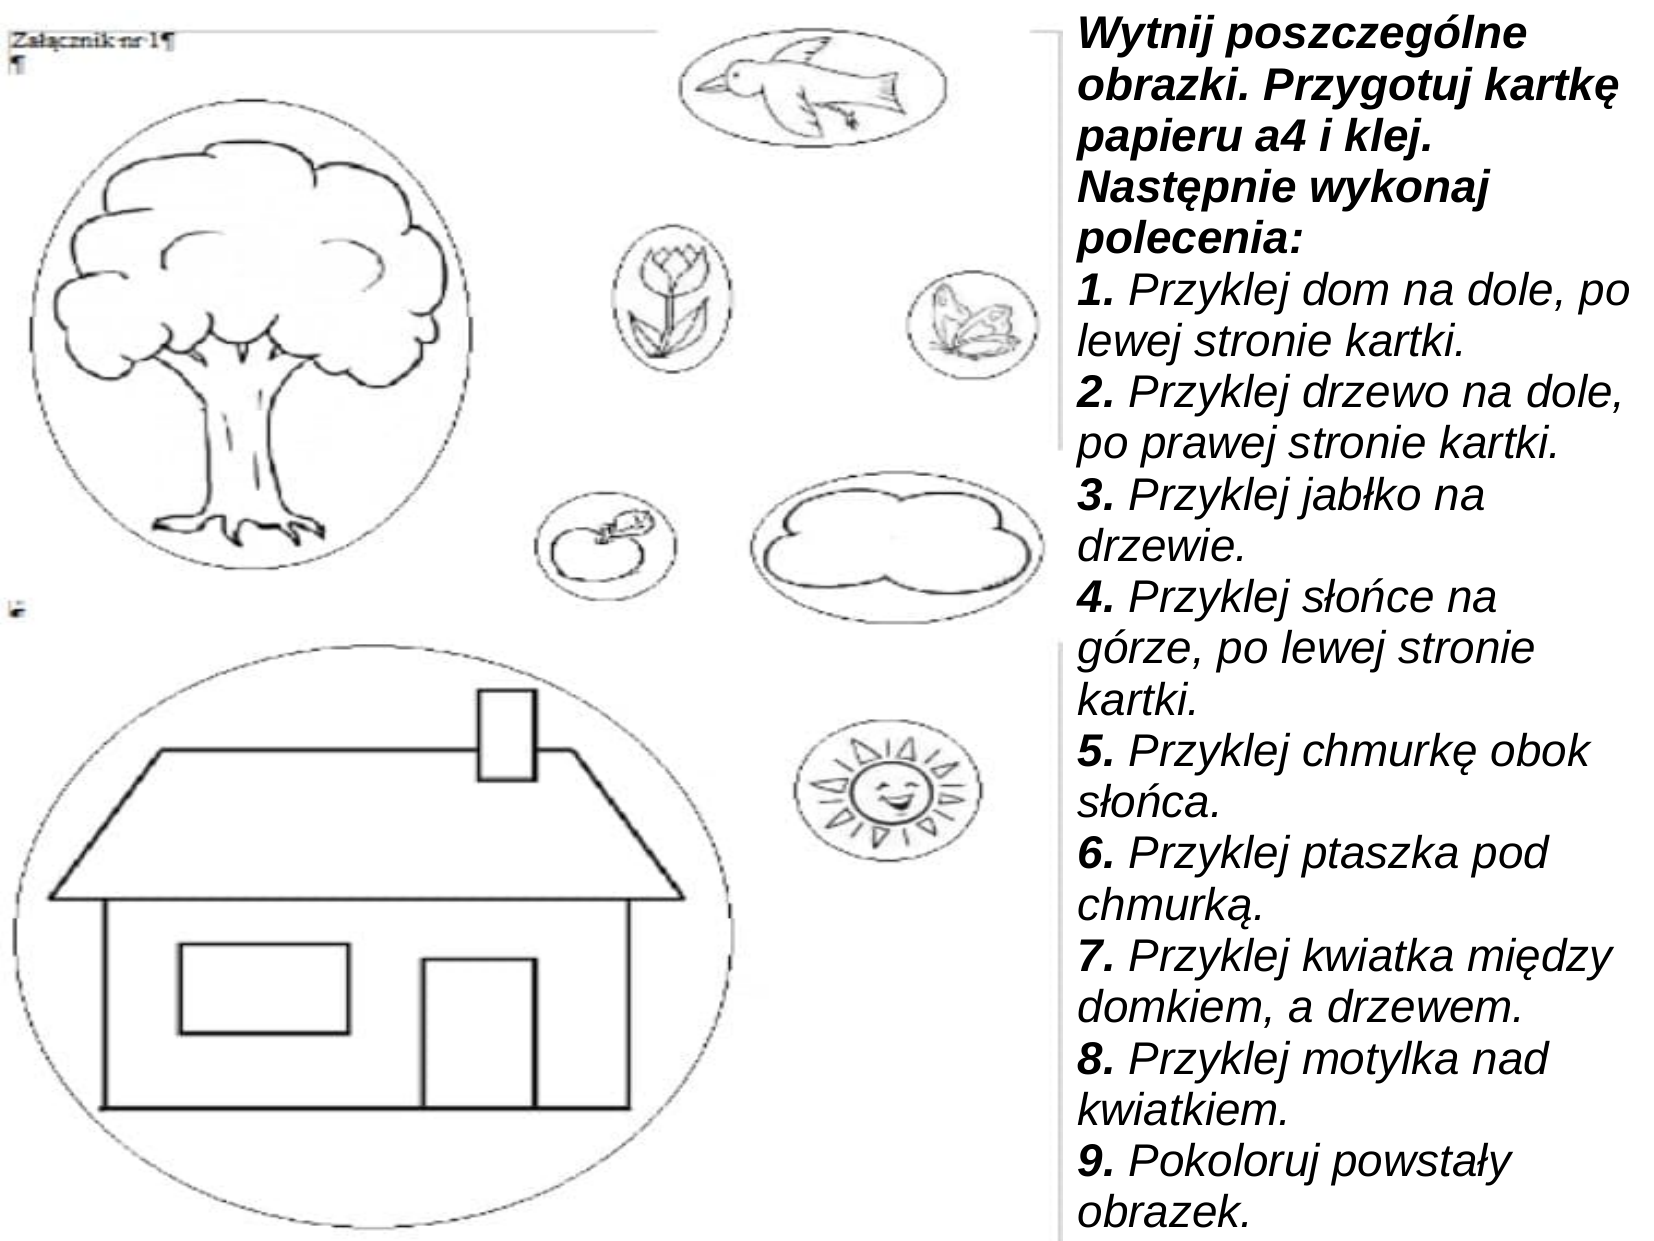

Wytnij poszczególne obrazki. Przygotuj kartkę papieru a4 i klej. Następnie wykonaj polecenia:
1. Przyklej dom na dole, po lewej stronie kartki.
2. Przyklej drzewo na dole, po prawej stronie kartki.
3. Przyklej jabłko na drzewie.
4. Przyklej słońce na górze, po lewej stronie kartki.
5. Przyklej chmurkę obok słońca.
6. Przyklej ptaszka pod chmurką.
7. Przyklej kwiatka między domkiem, a drzewem.
8. Przyklej motylka nad kwiatkiem.
9. Pokoloruj powstały obrazek.